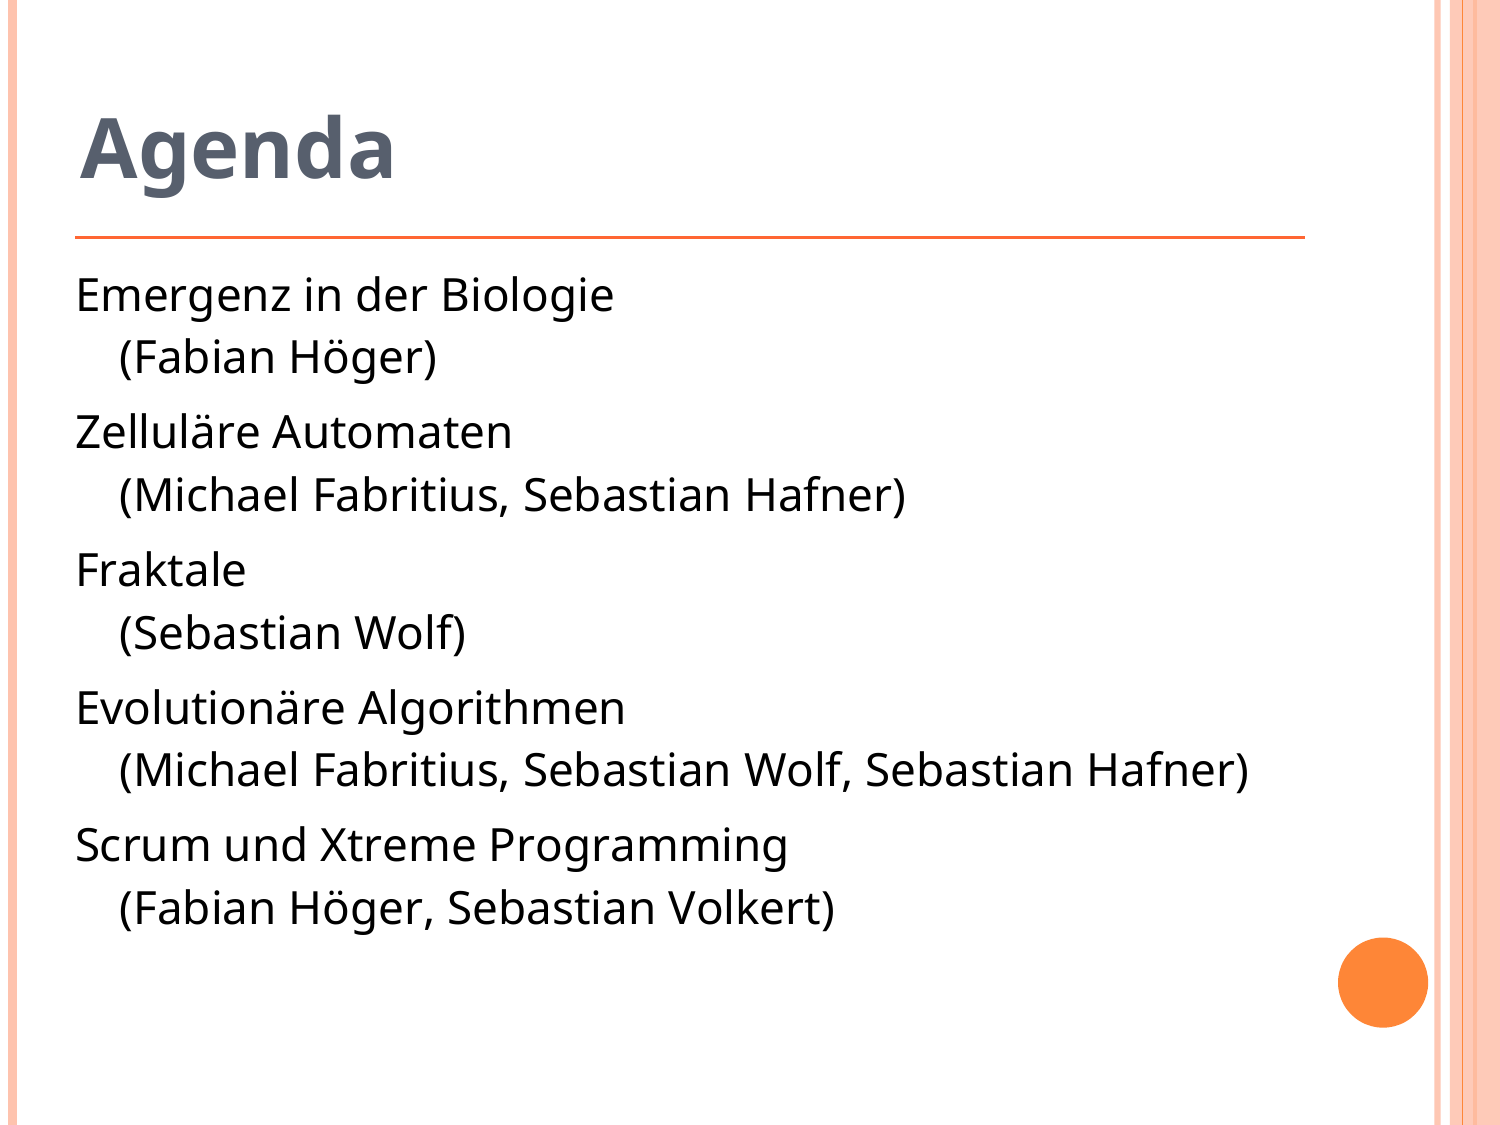

# Agenda
Emergenz in der Biologie
(Fabian Höger)
Zelluläre Automaten
(Michael Fabritius, Sebastian Hafner)
Fraktale
(Sebastian Wolf)
Evolutionäre Algorithmen
(Michael Fabritius, Sebastian Wolf, Sebastian Hafner)
Scrum und Xtreme Programming
(Fabian Höger, Sebastian Volkert)